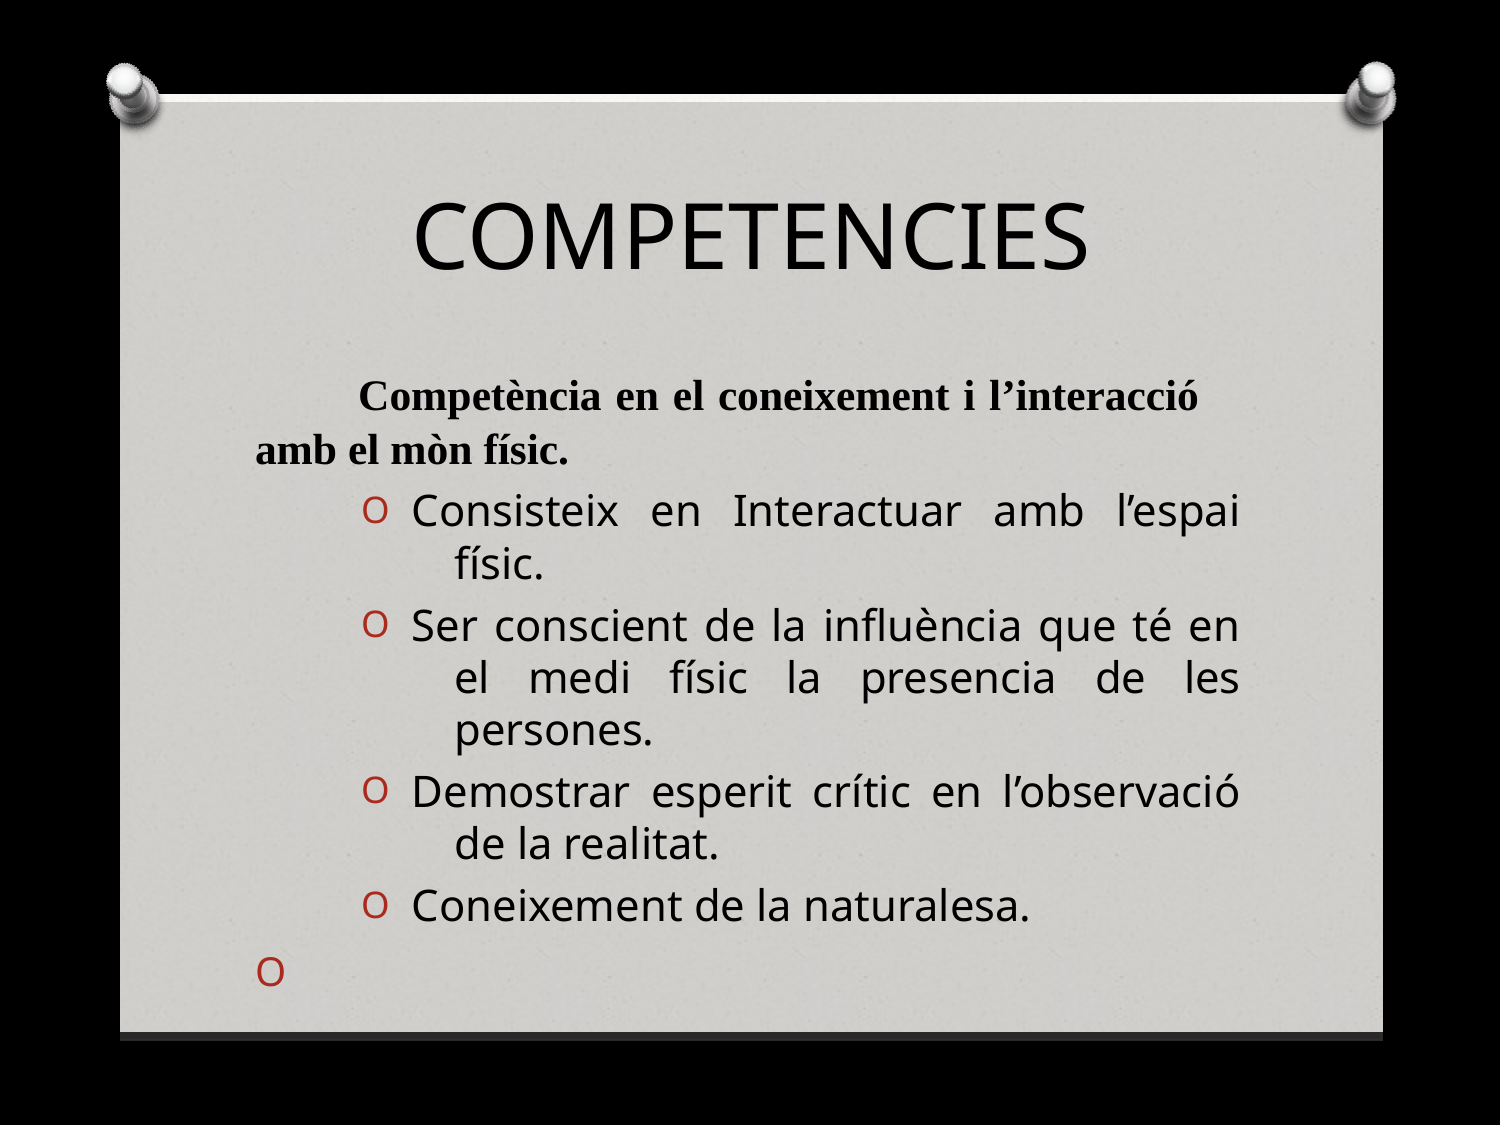

# COMPETENCIES
 Competència en el coneixement i l’interacció amb el mòn físic.
Consisteix en Interactuar amb l’espai físic.
Ser conscient de la influència que té en el medi físic la presencia de les persones.
Demostrar esperit crític en l’observació de la realitat.
Coneixement de la naturalesa.